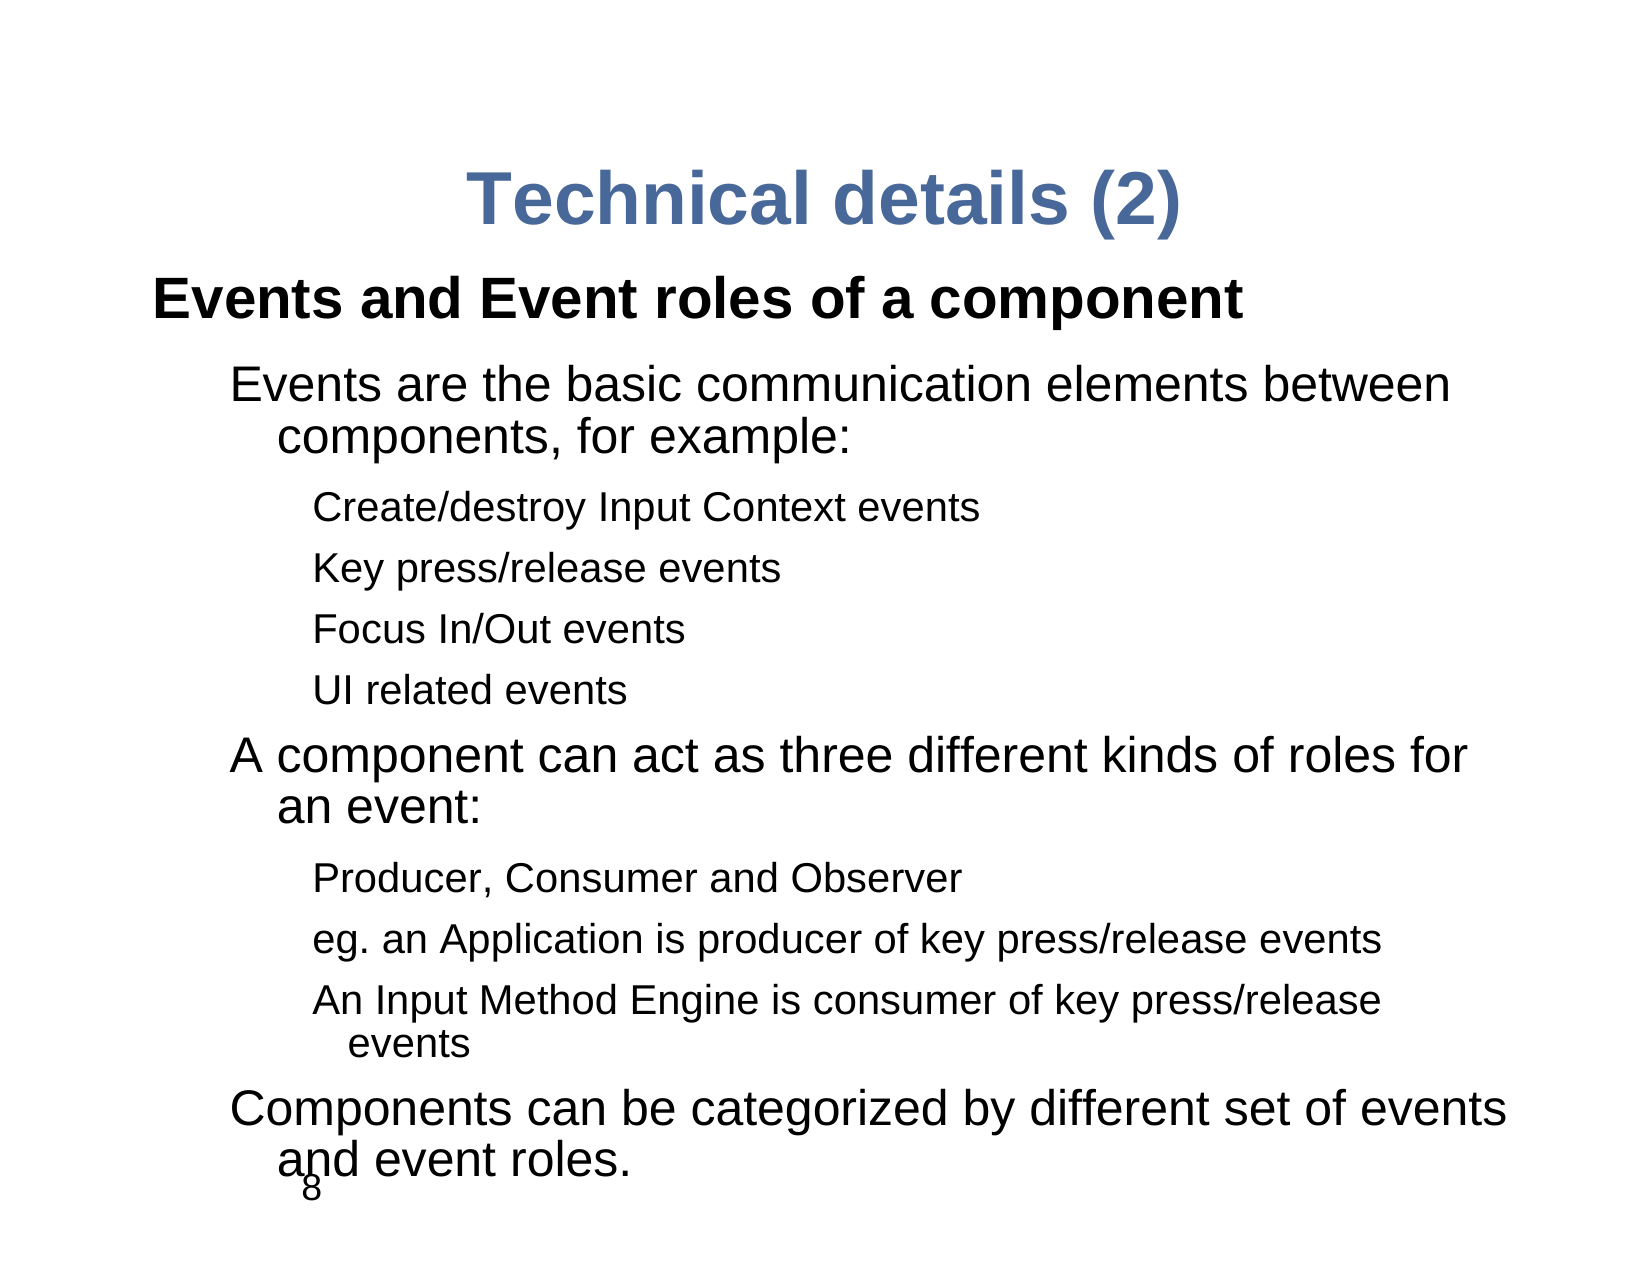

# Technical details (2)
Events and Event roles of a component
Events are the basic communication elements between components, for example:
Create/destroy Input Context events
Key press/release events
Focus In/Out events
UI related events
A component can act as three different kinds of roles for an event:
Producer, Consumer and Observer
eg. an Application is producer of key press/release events
An Input Method Engine is consumer of key press/release events
Components can be categorized by different set of events and event roles.